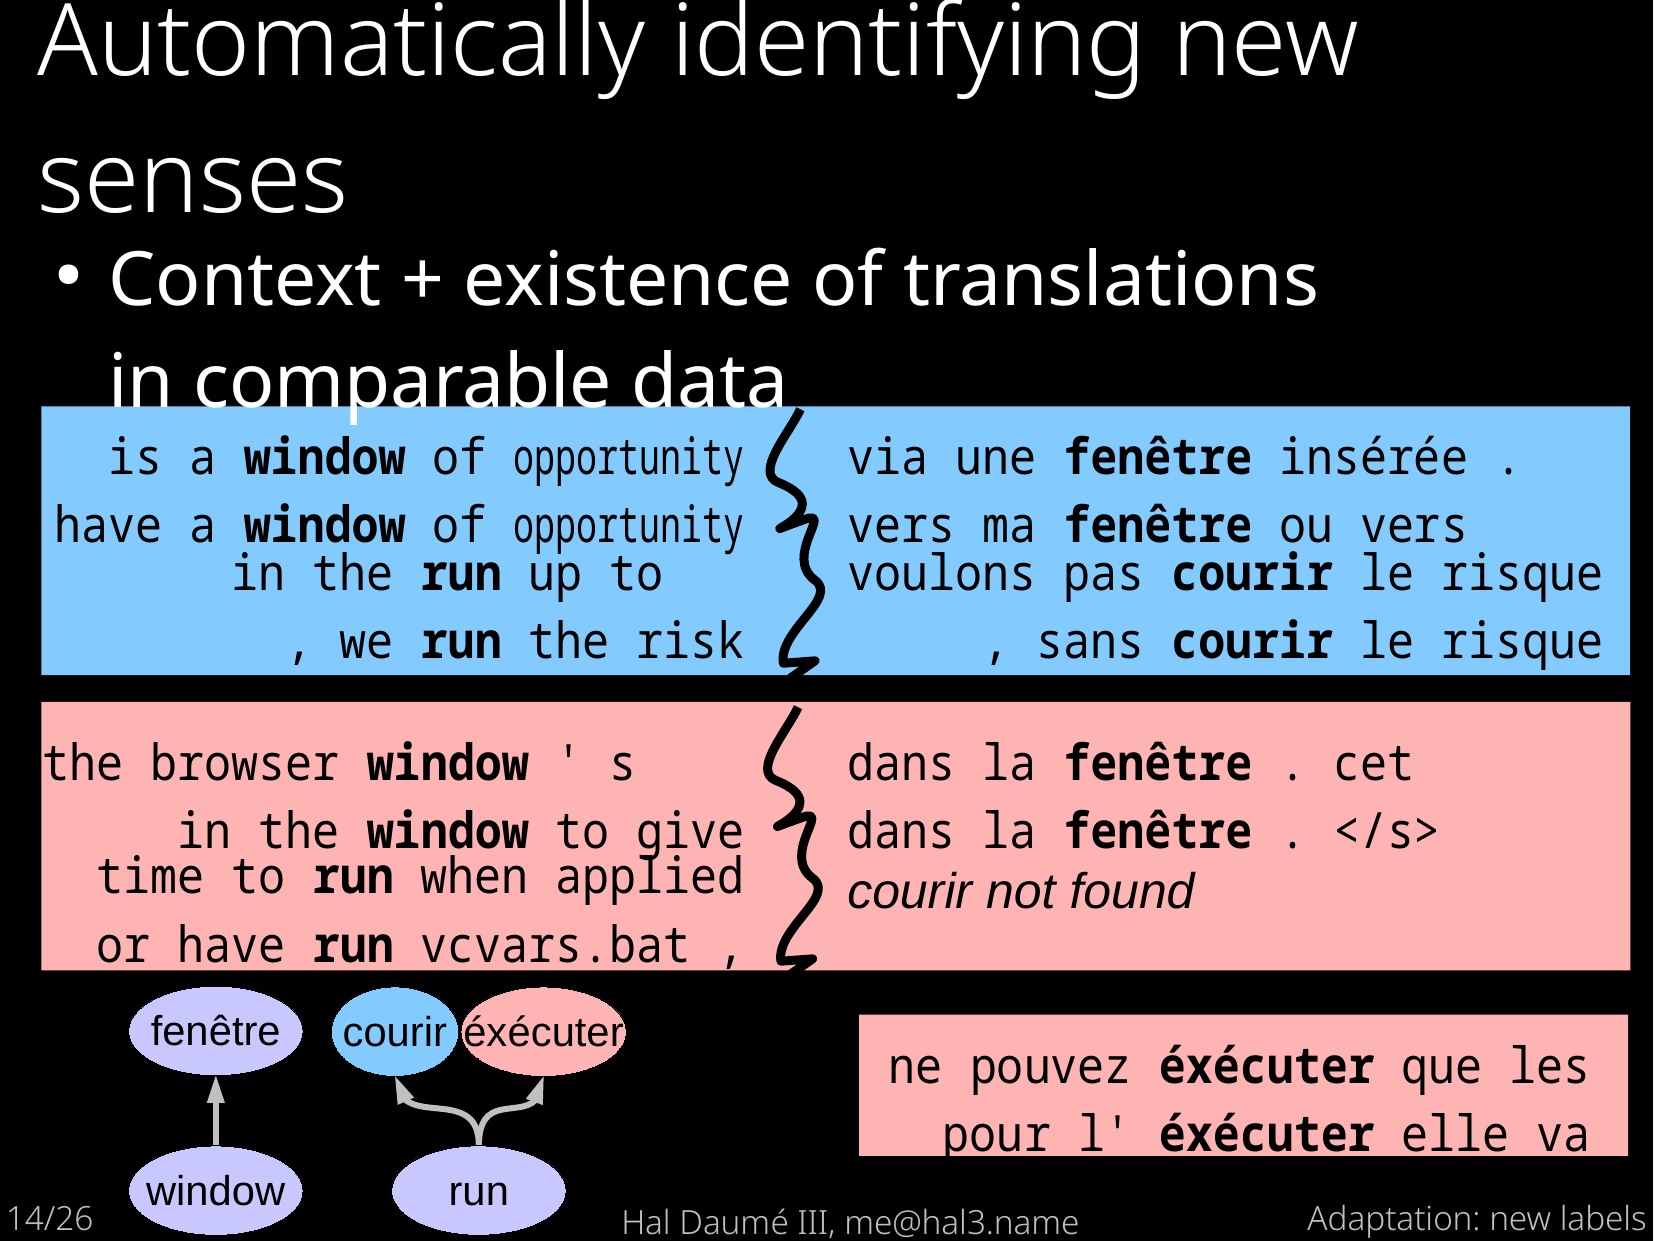

# Automatically identifying new senses
Context + existence of translations
in comparable data
 is a window of opportunity
have a window of opportunity
in the run up to
 , we run the risk
the browser window ' s
 in the window to give
time to run when applied
or have run vcvars.bat ,
via une fenêtre insérée .
vers ma fenêtre ou vers
voulons pas courir le risque
 , sans courir le risque
dans la fenêtre . cet
dans la fenêtre . </s>
courir not found
fenêtre
courir
éxécuter
run
window
ne pouvez éxécuter que les
 pour l' éxécuter elle va